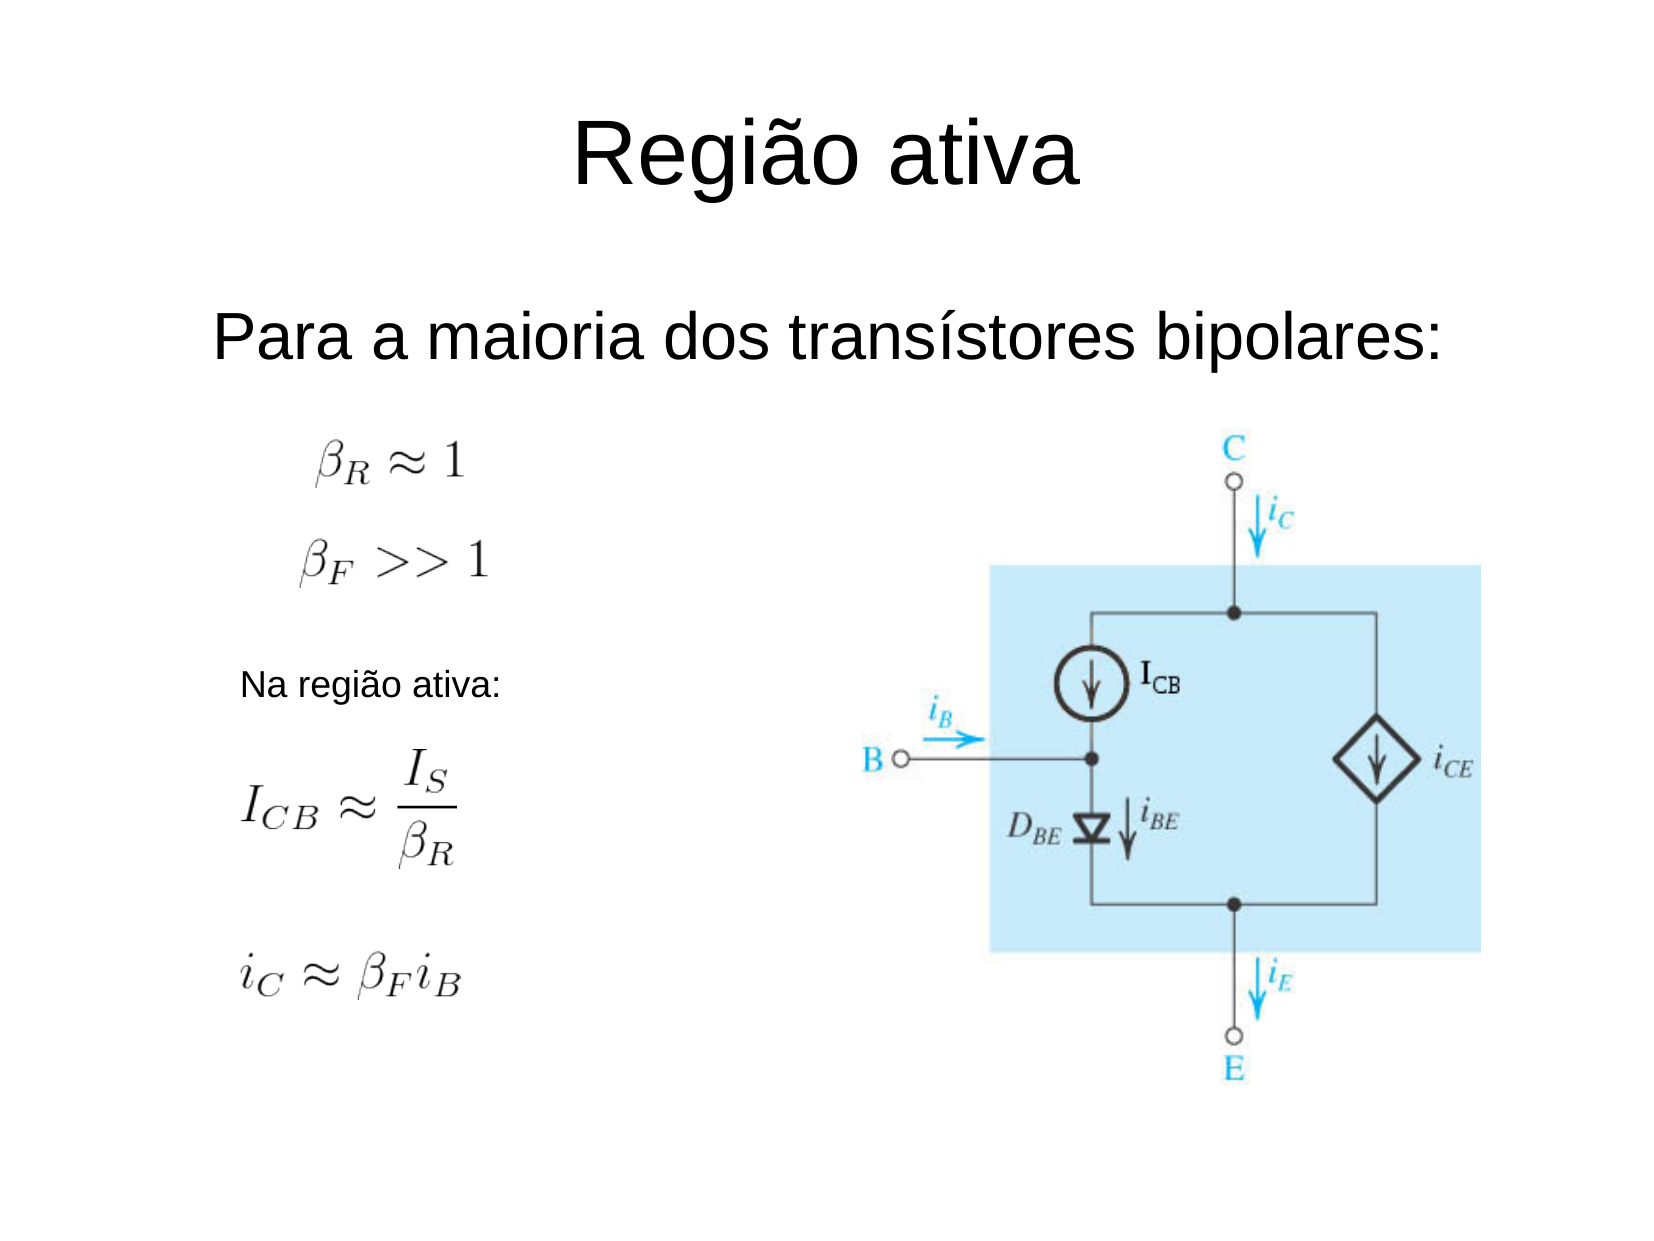

# Região ativa
Para a maioria dos transístores bipolares:
Na região ativa: